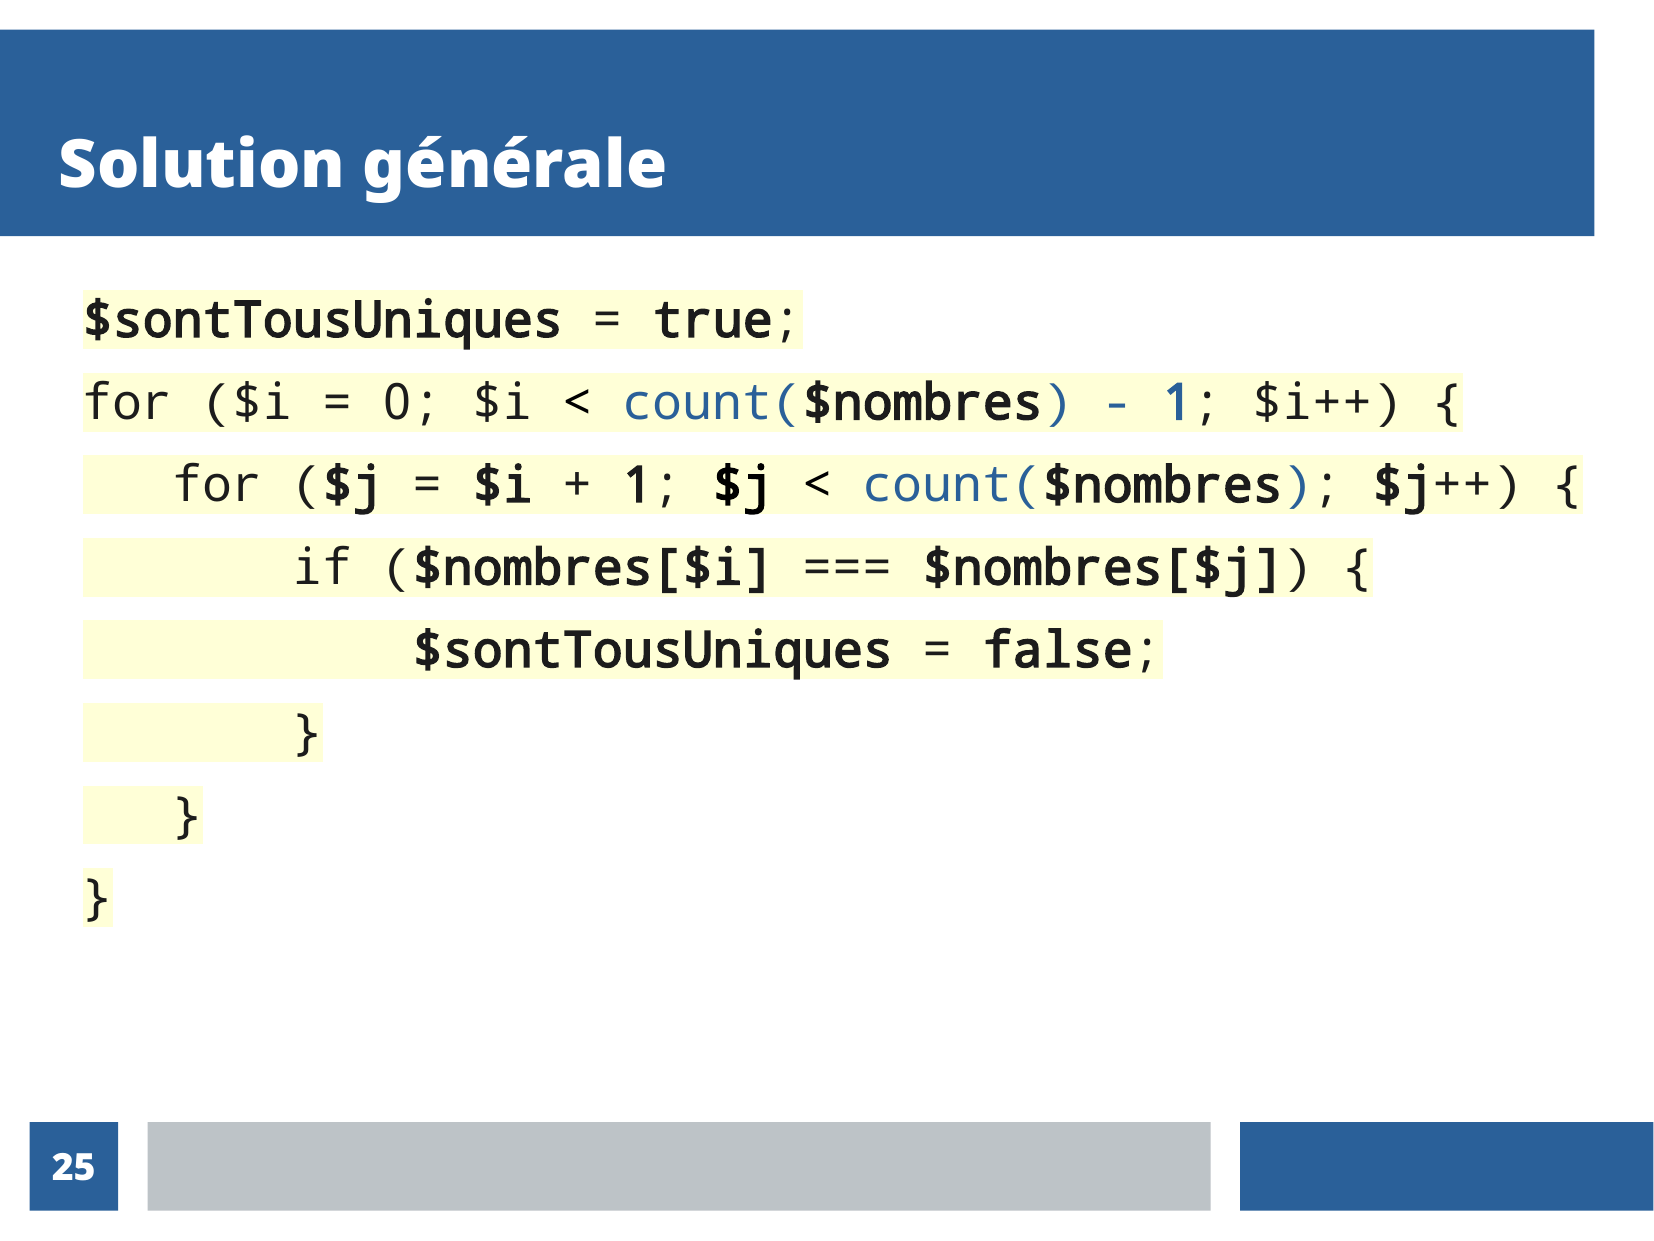

# Solution générale
$sontTousUniques = true;
for ($i = 0; $i < count($nombres) - 1; $i++) {
 for ($j = $i + 1; $j < count($nombres); $j++) {
 if ($nombres[$i] === $nombres[$j]) {
 $sontTousUniques = false;
 }
 }
}
25